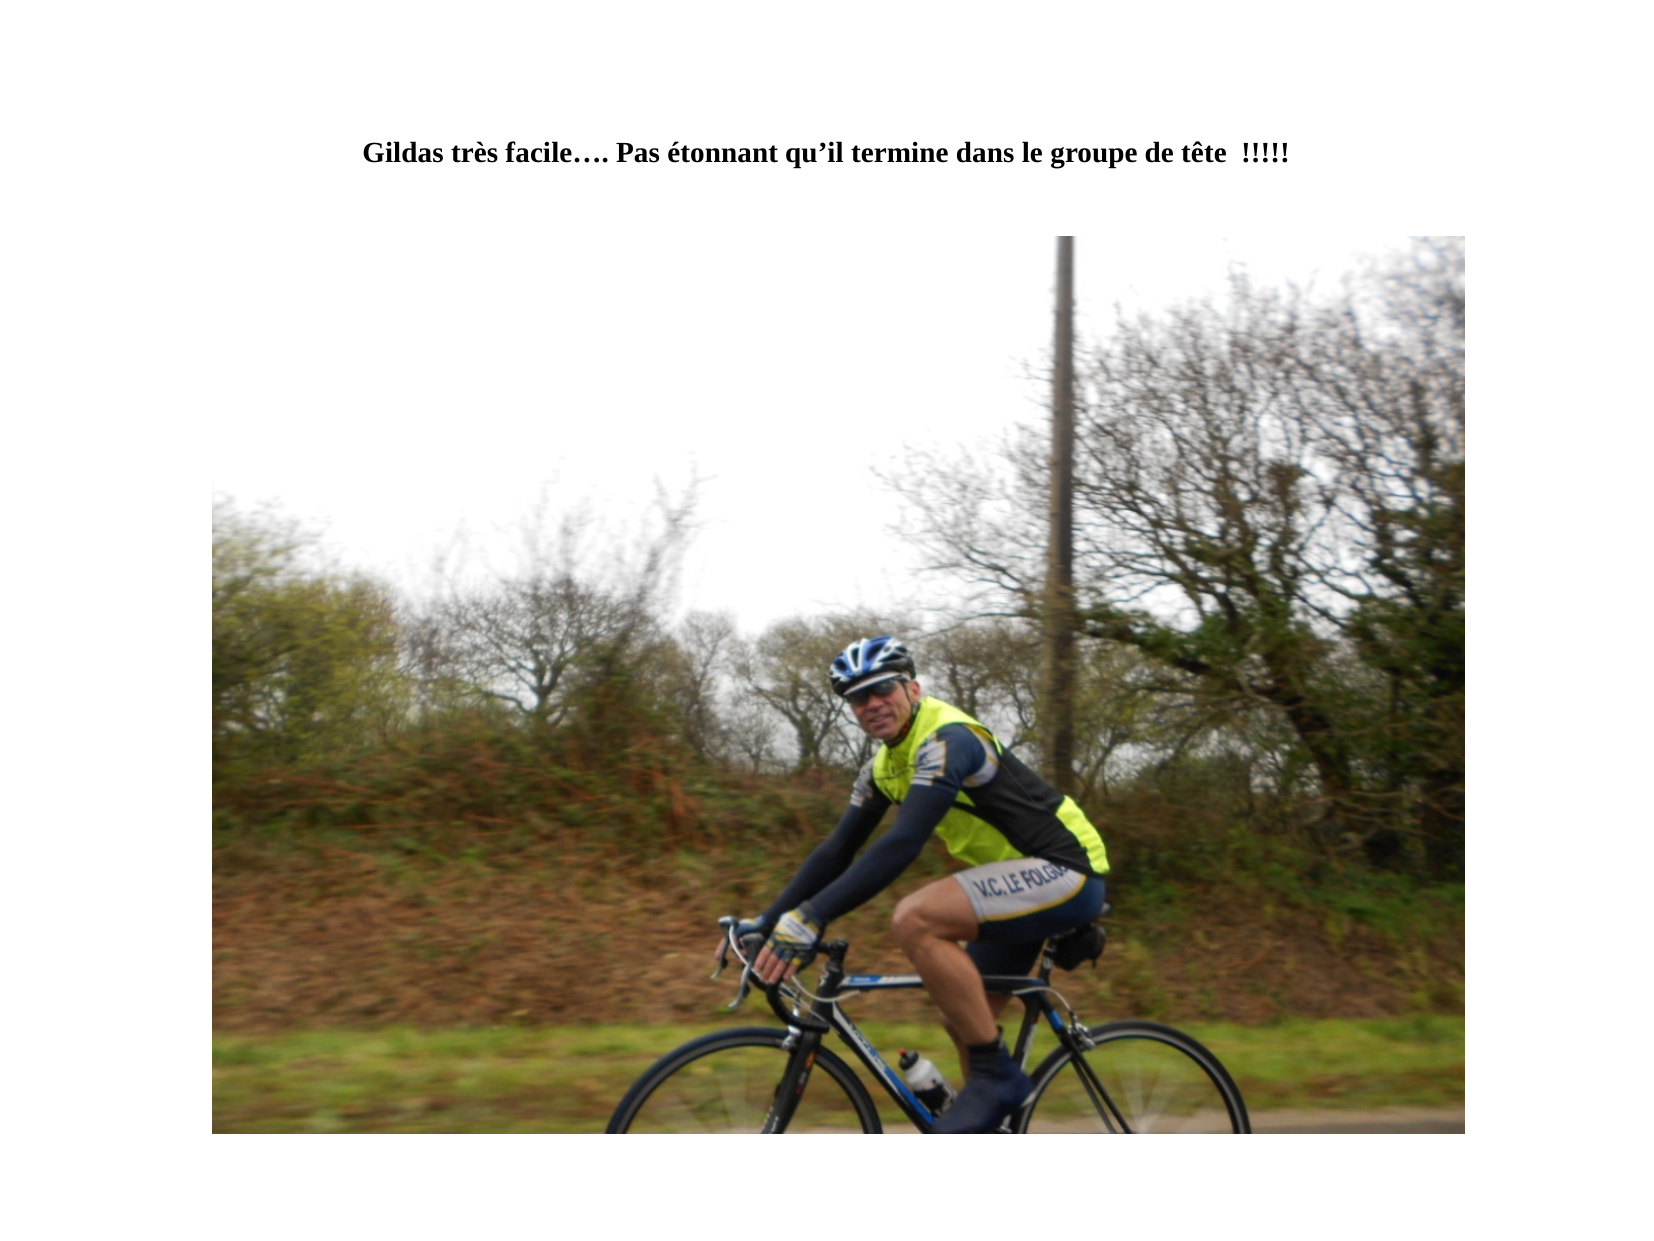

# Gildas très facile…. Pas étonnant qu’il termine dans le groupe de tête  !!!!!